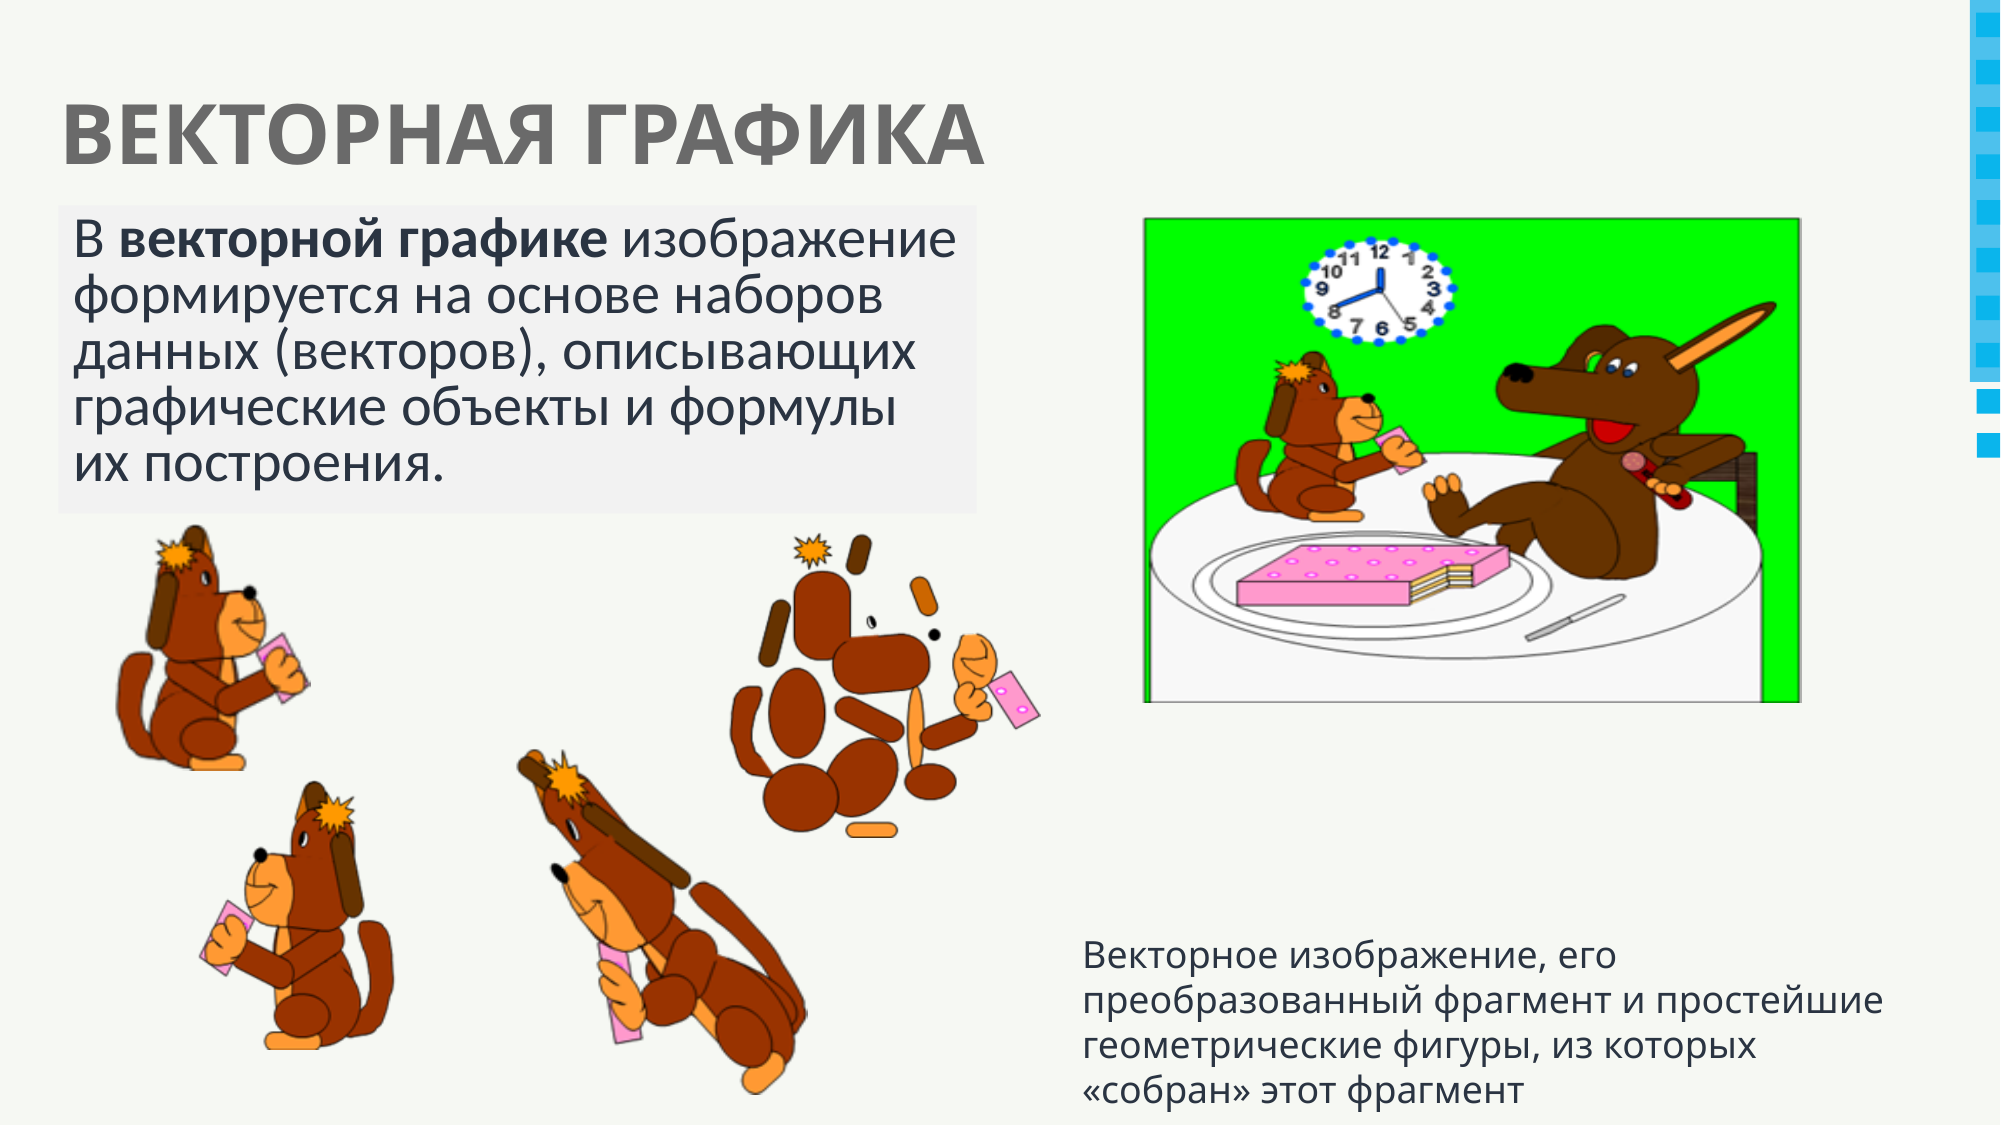

ВЕКТОРНАЯ ГРАФИКА
# В векторной графике изображение формируется на основе наборов данных (векторов), описывающих графические объекты и формулы их построения.
Векторное изображение, его преобразованный фрагмент и простейшие геометрические фигуры, из которых «собран» этот фрагмент